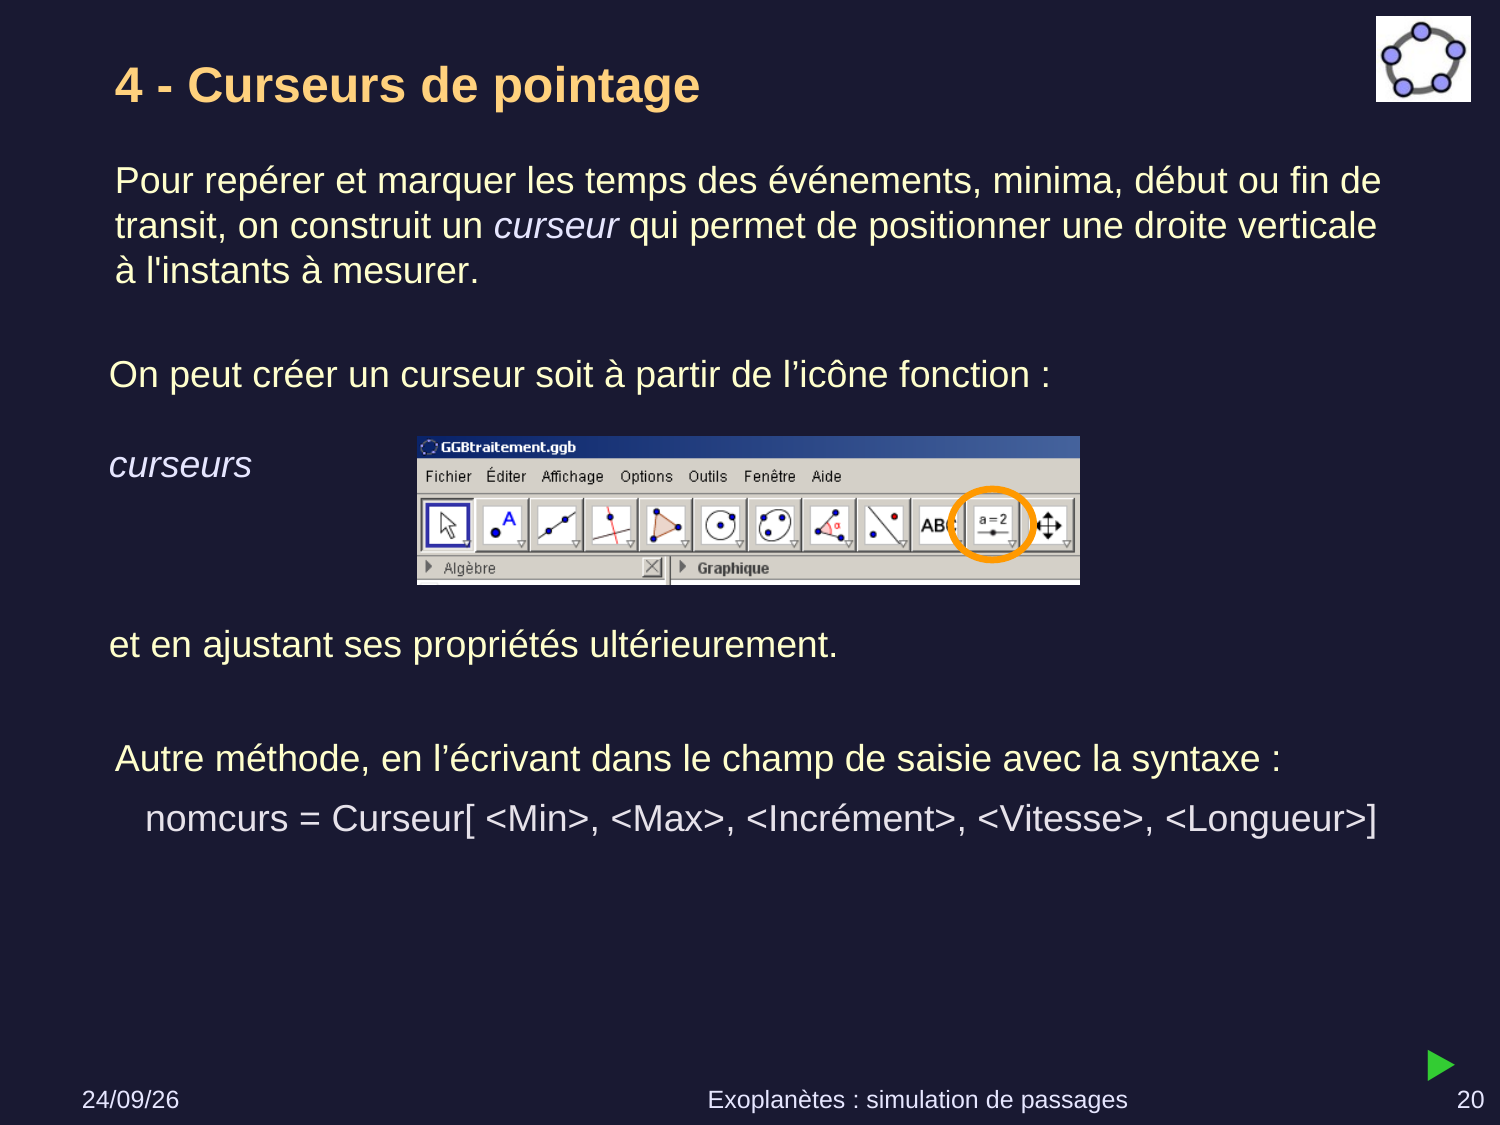

4 - Curseurs de pointage
Pour repérer et marquer les temps des événements, minima, début ou fin de transit, on construit un curseur qui permet de positionner une droite verticale à l'instants à mesurer.
On peut créer un curseur soit à partir de l’icône fonction :
curseurs
et en ajustant ses propriétés ultérieurement.
Autre méthode, en l’écrivant dans le champ de saisie avec la syntaxe :
nomcurs = Curseur[ <Min>, <Max>, <Incrément>, <Vitesse>, <Longueur>]

Exoplanètes : simulation de passages
20